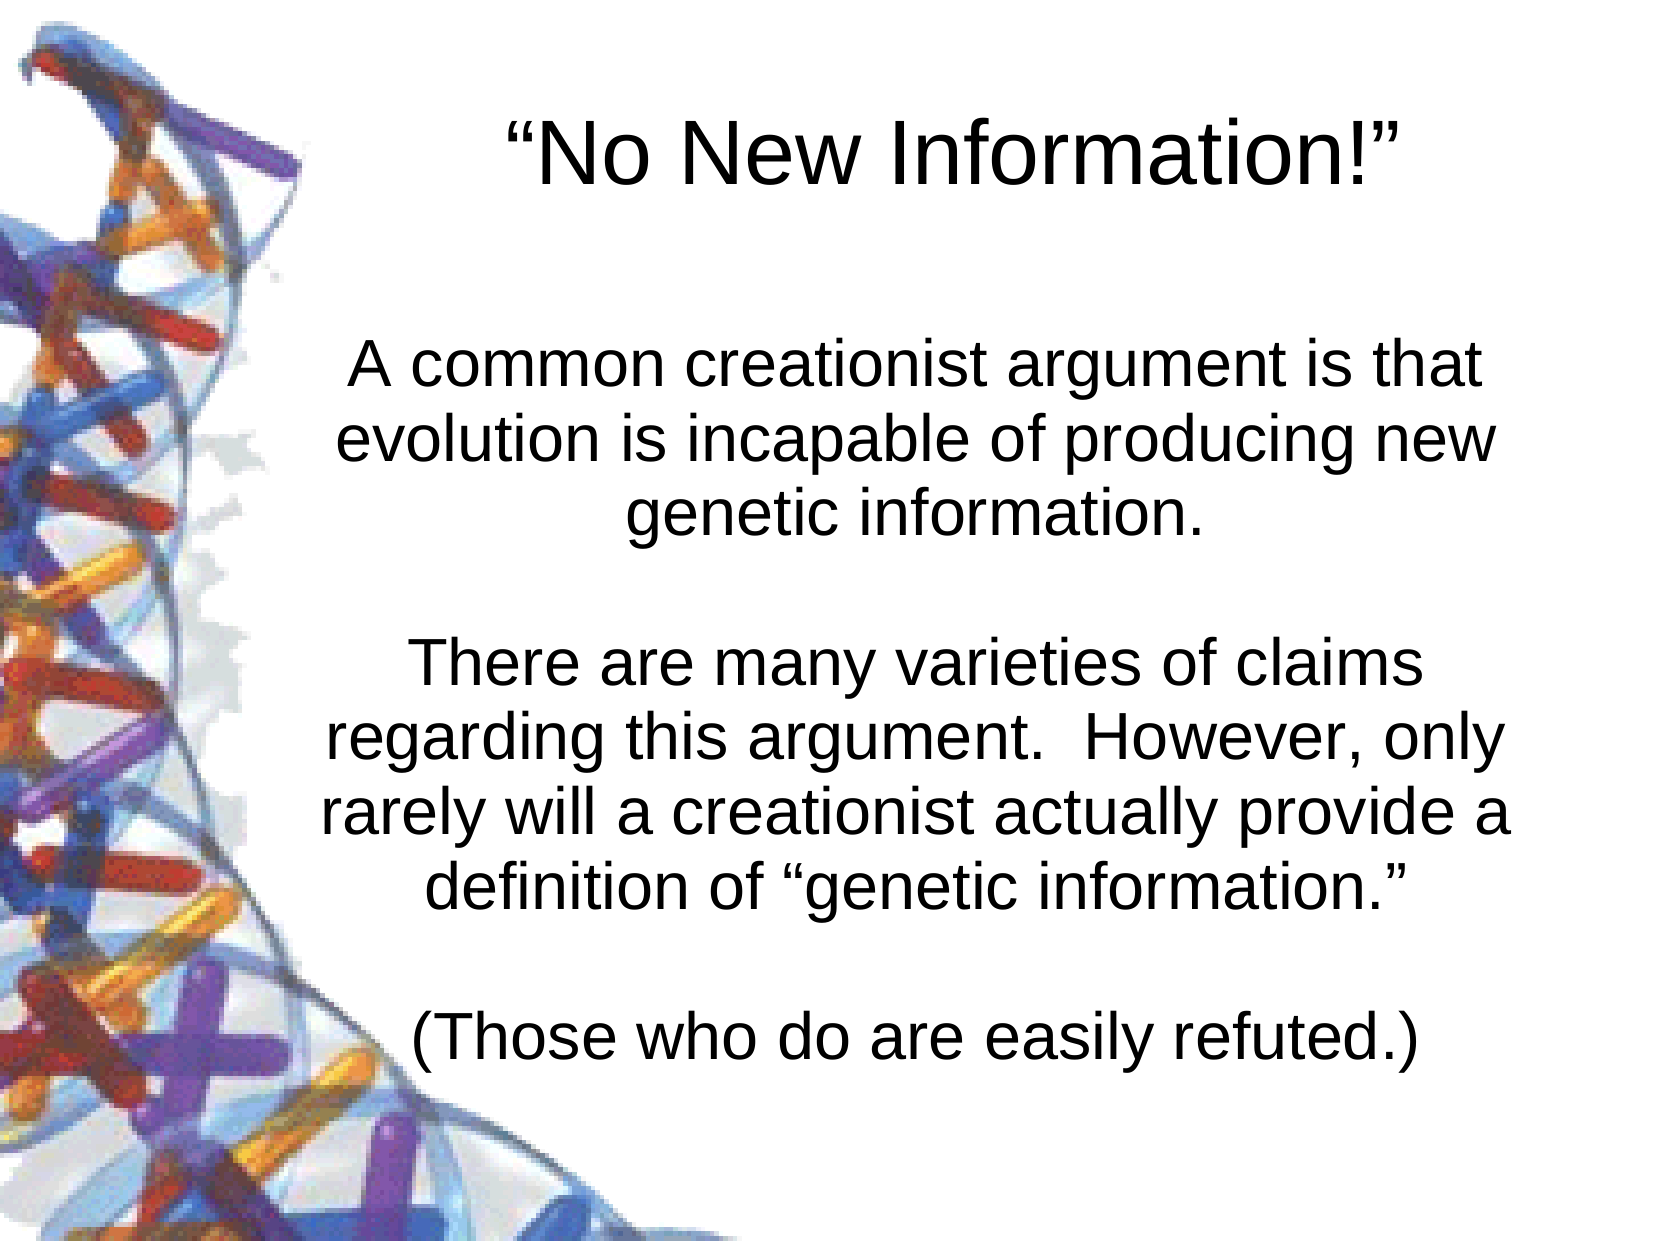

# “No New Information!”
A common creationist argument is that evolution is incapable of producing new genetic information.
There are many varieties of claims regarding this argument. However, only rarely will a creationist actually provide a definition of “genetic information.”
(Those who do are easily refuted.)